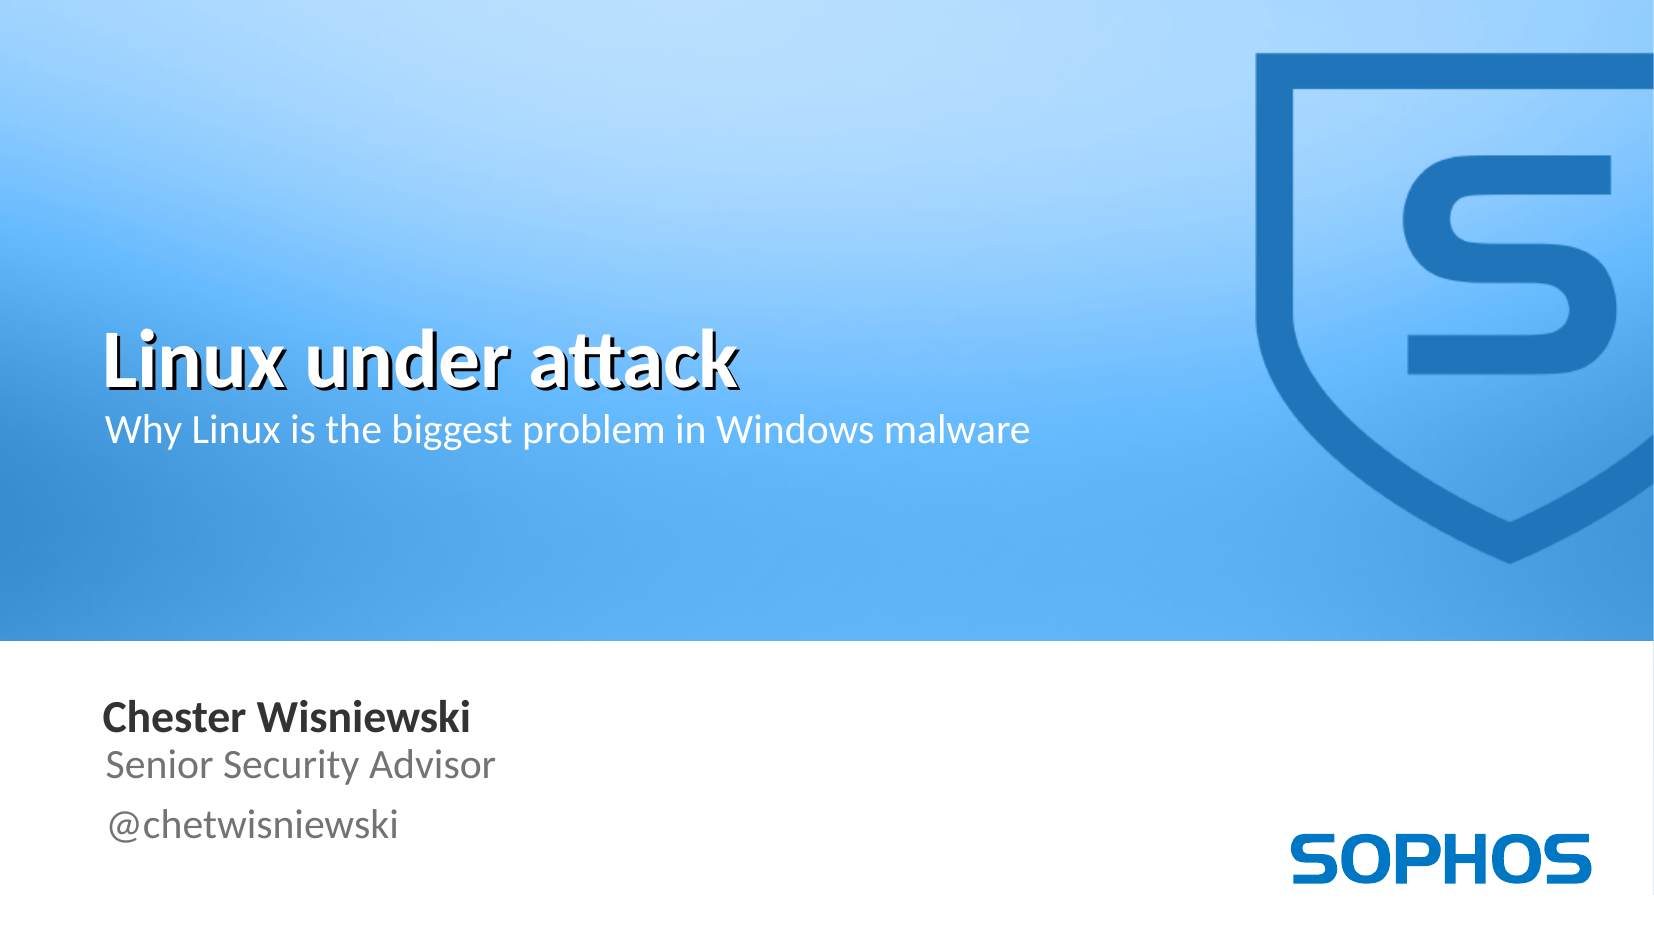

Linux under attack
# Chester Wisniewski
Senior Security Advisor
@chetwisniewski